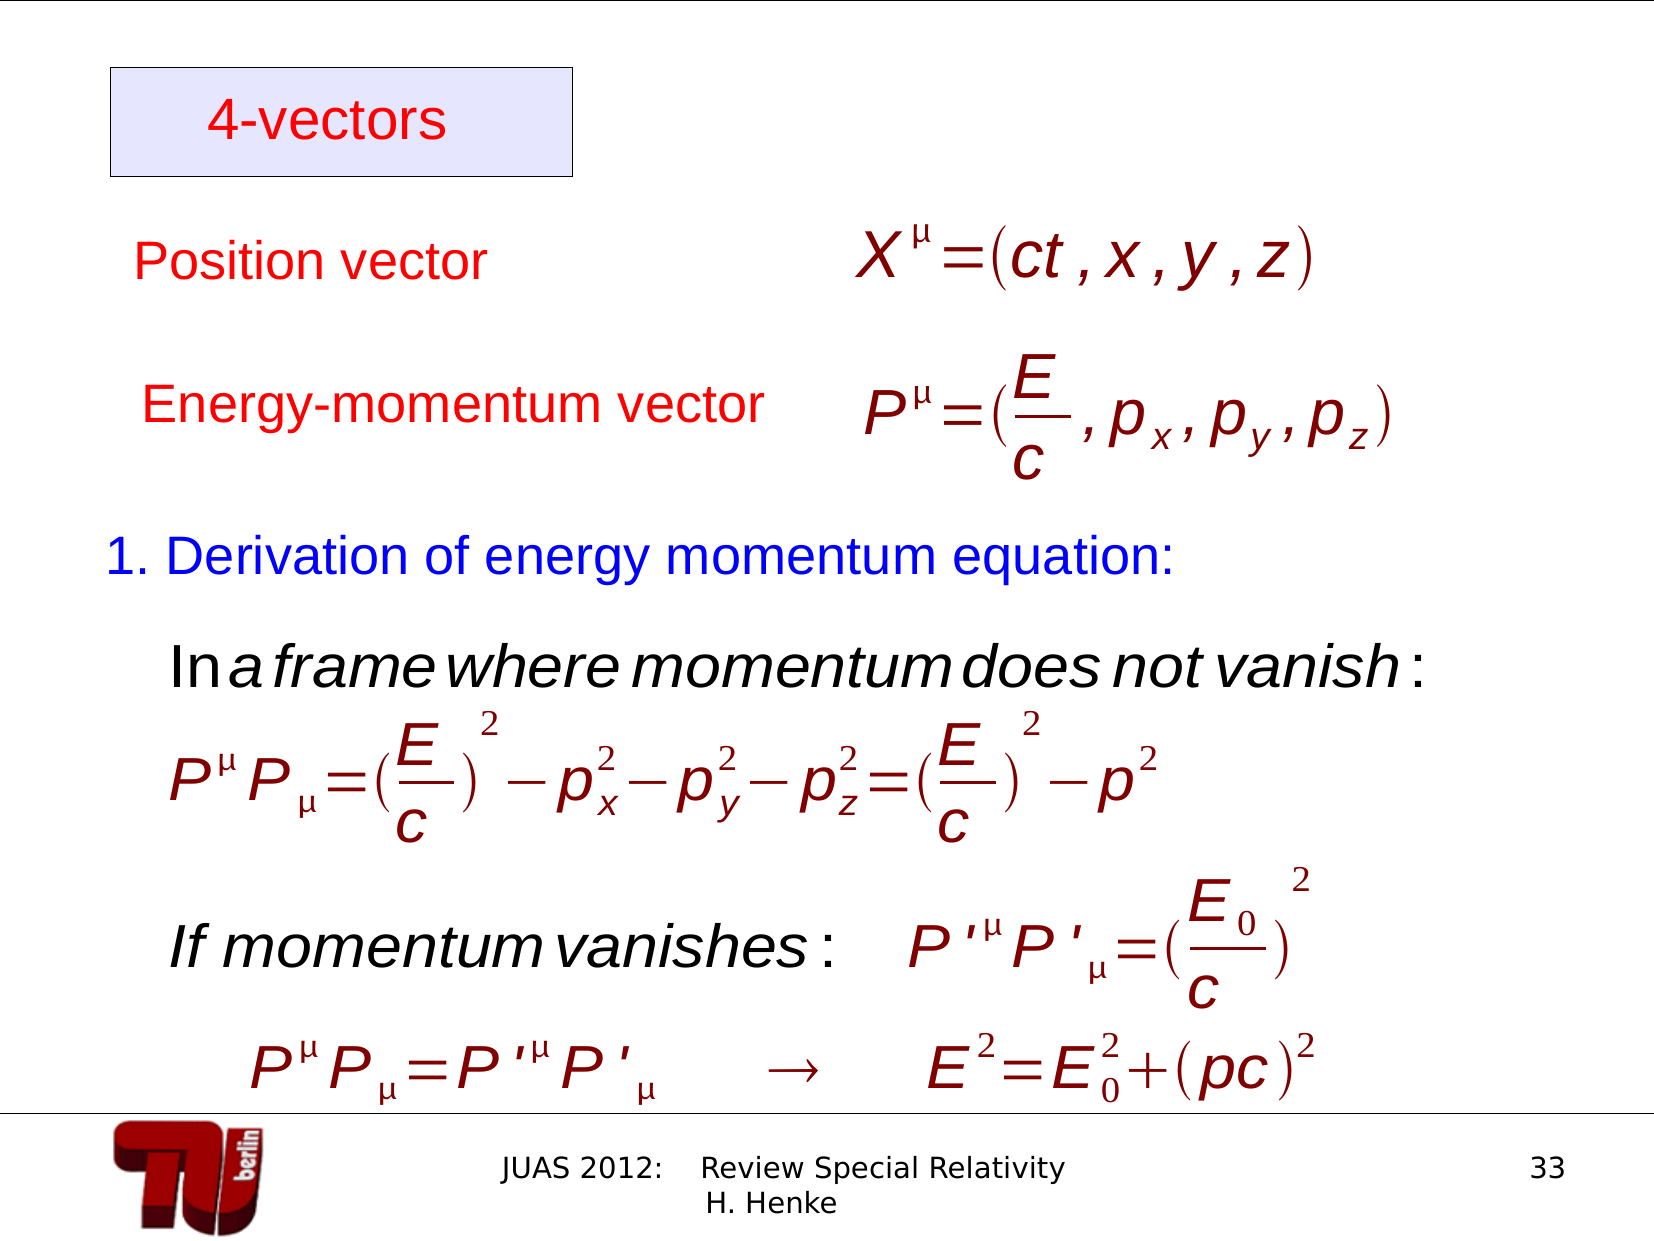

4-vectors
Position vector
Energy-momentum vector
1. Derivation of energy momentum equation:
33